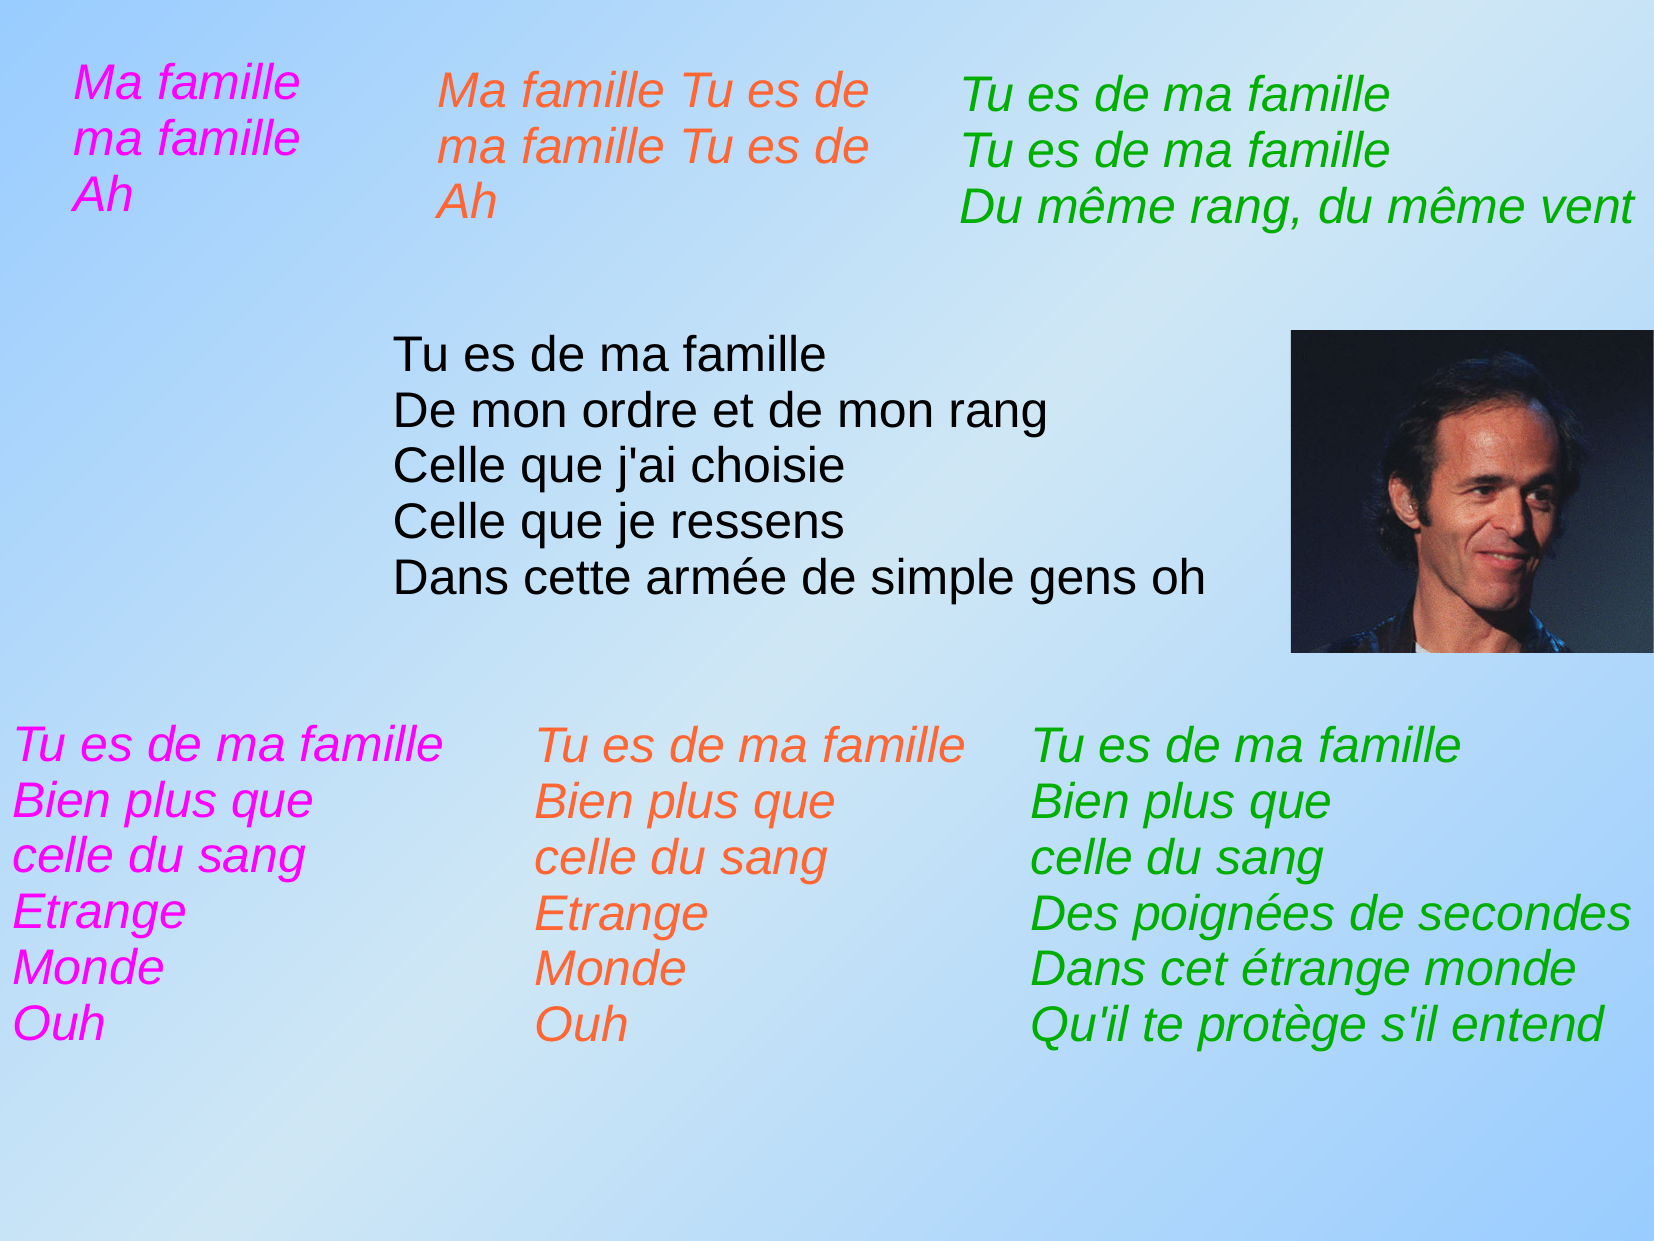

Ma famille
ma famille
Ah
Ma famille Tu es de
ma famille Tu es de
Ah
Tu es de ma famille
Tu es de ma famille
Du même rang, du même vent
Tu es de ma famille
De mon ordre et de mon rang
Celle que j'ai choisie
Celle que je ressens
Dans cette armée de simple gens oh
Tu es de ma famille
Bien plus que
celle du sang
Etrange
Monde
Ouh
Tu es de ma famille
Bien plus que
celle du sang
Etrange
Monde
Ouh
Tu es de ma famille
Bien plus que
celle du sang
Des poignées de secondes
Dans cet étrange monde
Qu'il te protège s'il entend